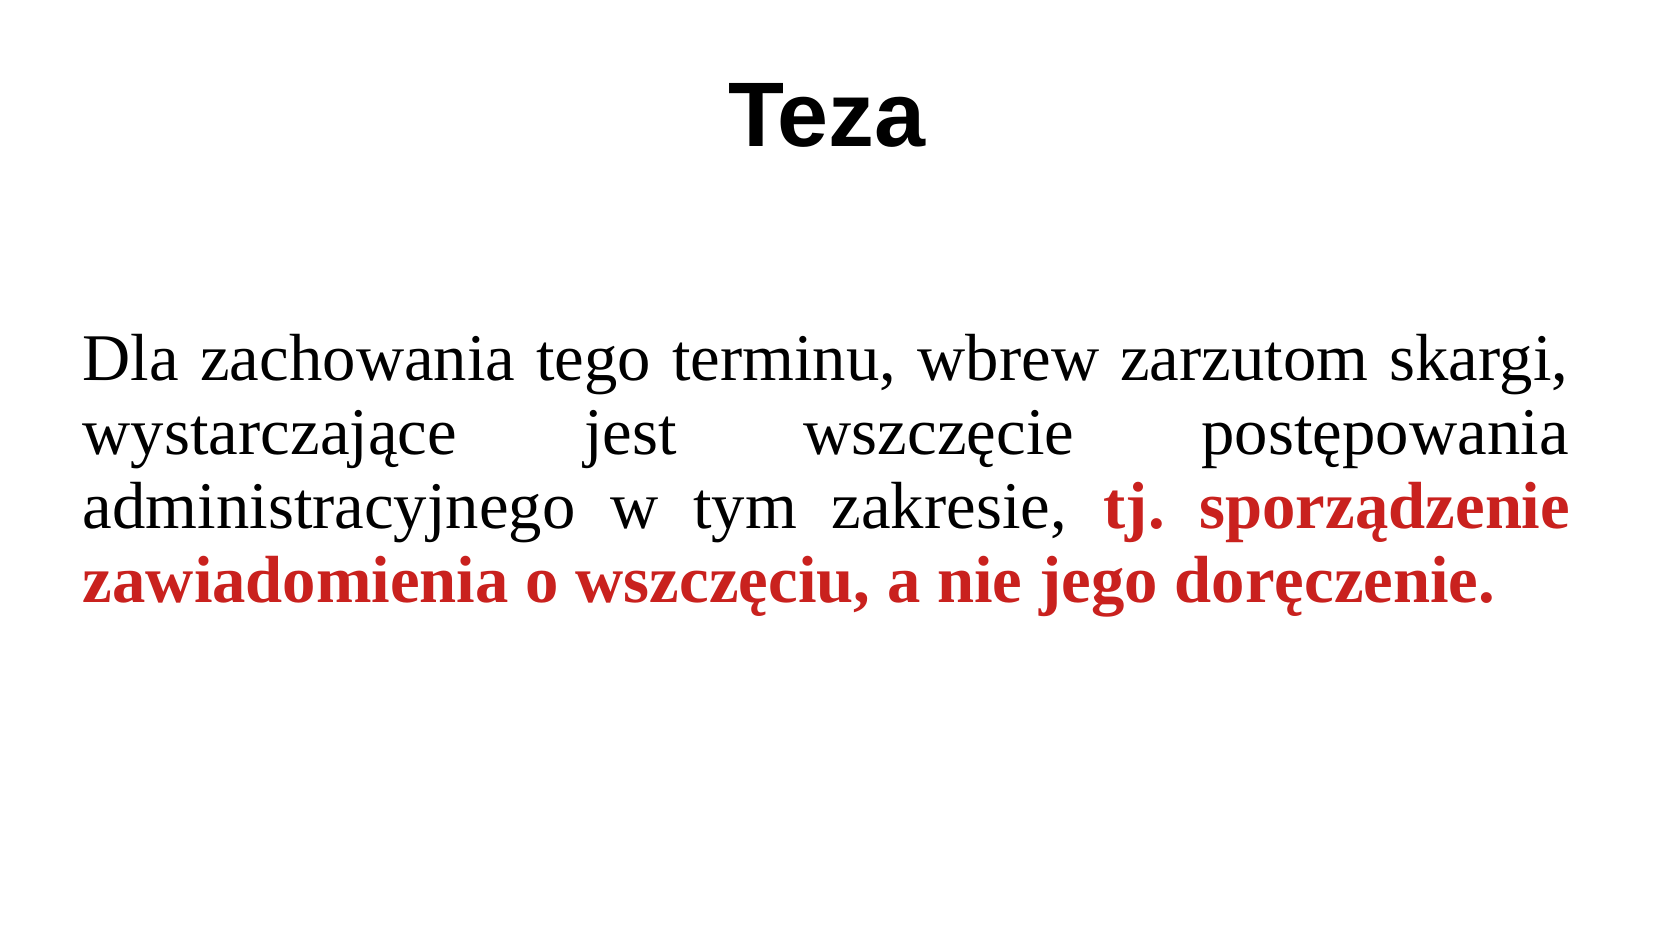

# Teza
Dla zachowania tego terminu, wbrew zarzutom skargi, wystarczające jest wszczęcie postępowania administracyjnego w tym zakresie, tj. sporządzenie zawiadomienia o wszczęciu, a nie jego doręczenie.